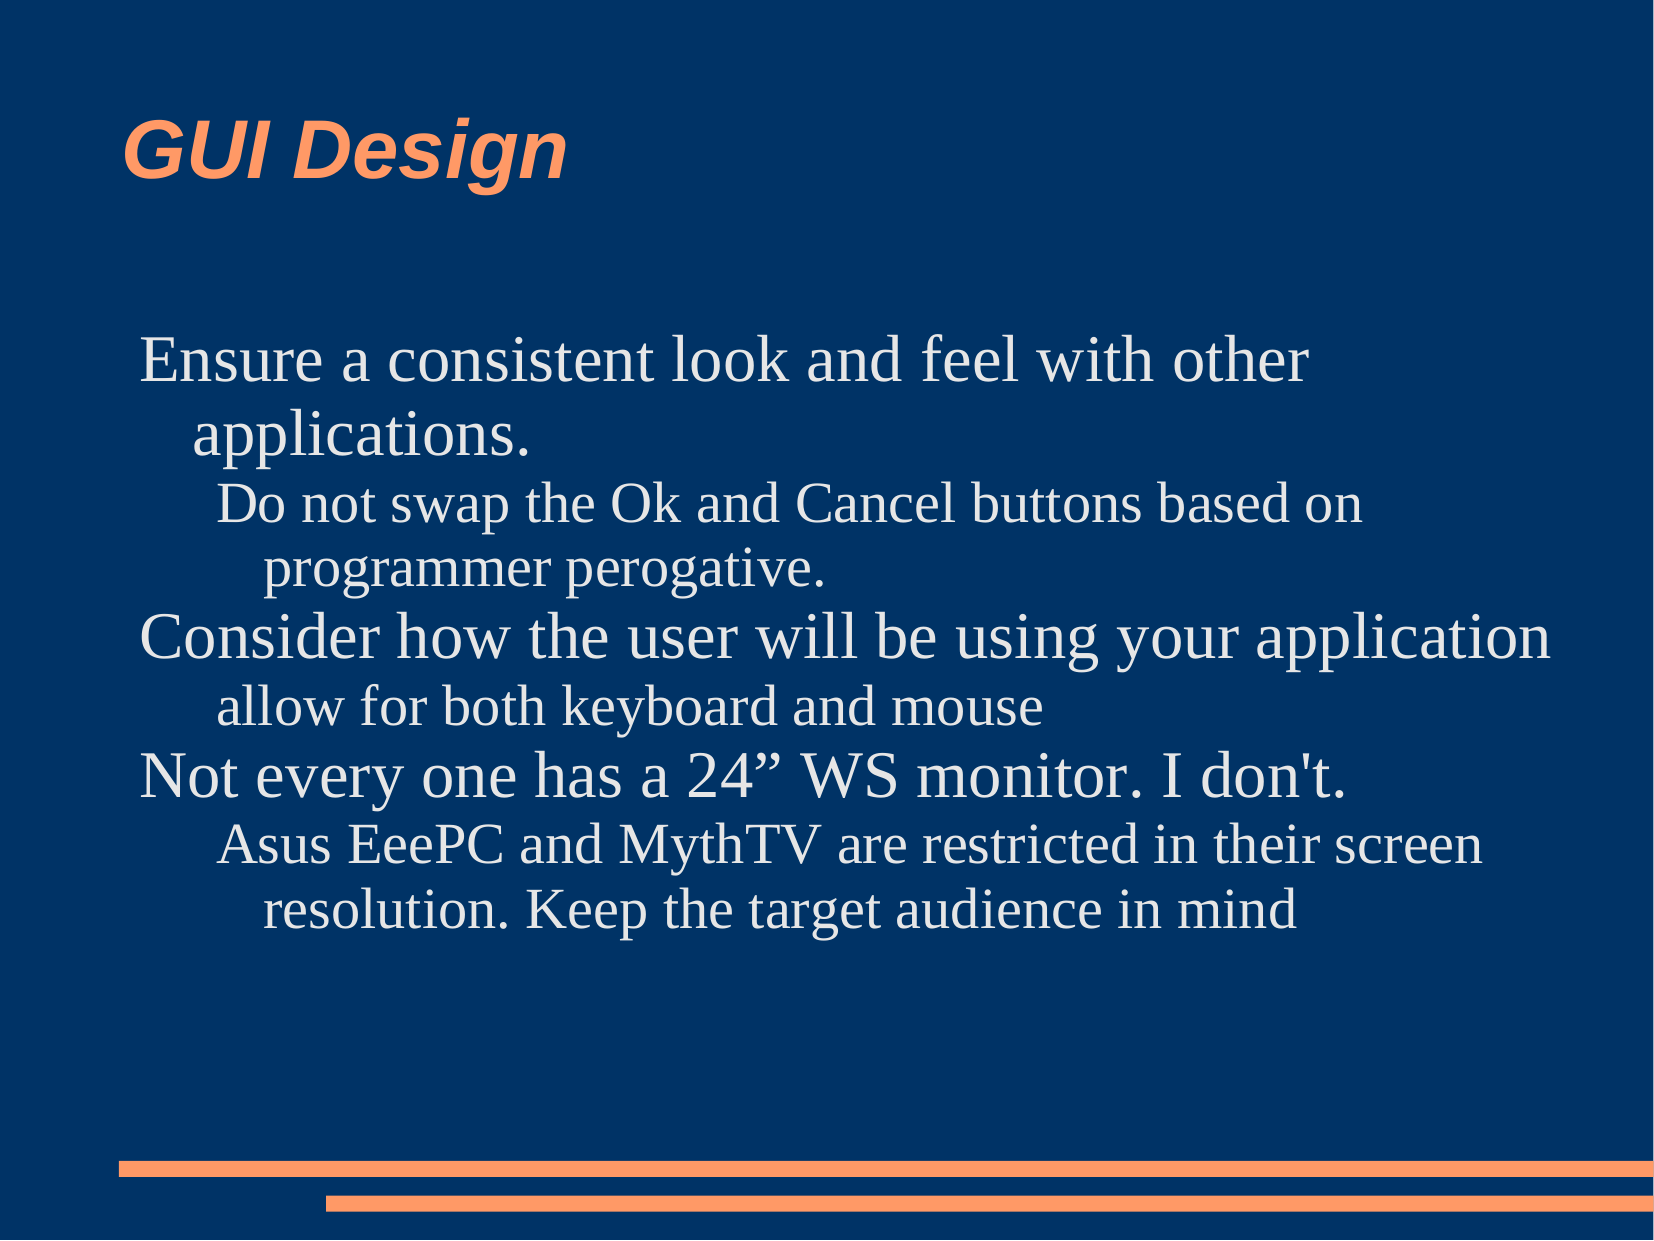

# GUI Design
Ensure a consistent look and feel with other applications.
Do not swap the Ok and Cancel buttons based on programmer perogative.
Consider how the user will be using your application
allow for both keyboard and mouse
Not every one has a 24” WS monitor. I don't.
Asus EeePC and MythTV are restricted in their screen resolution. Keep the target audience in mind